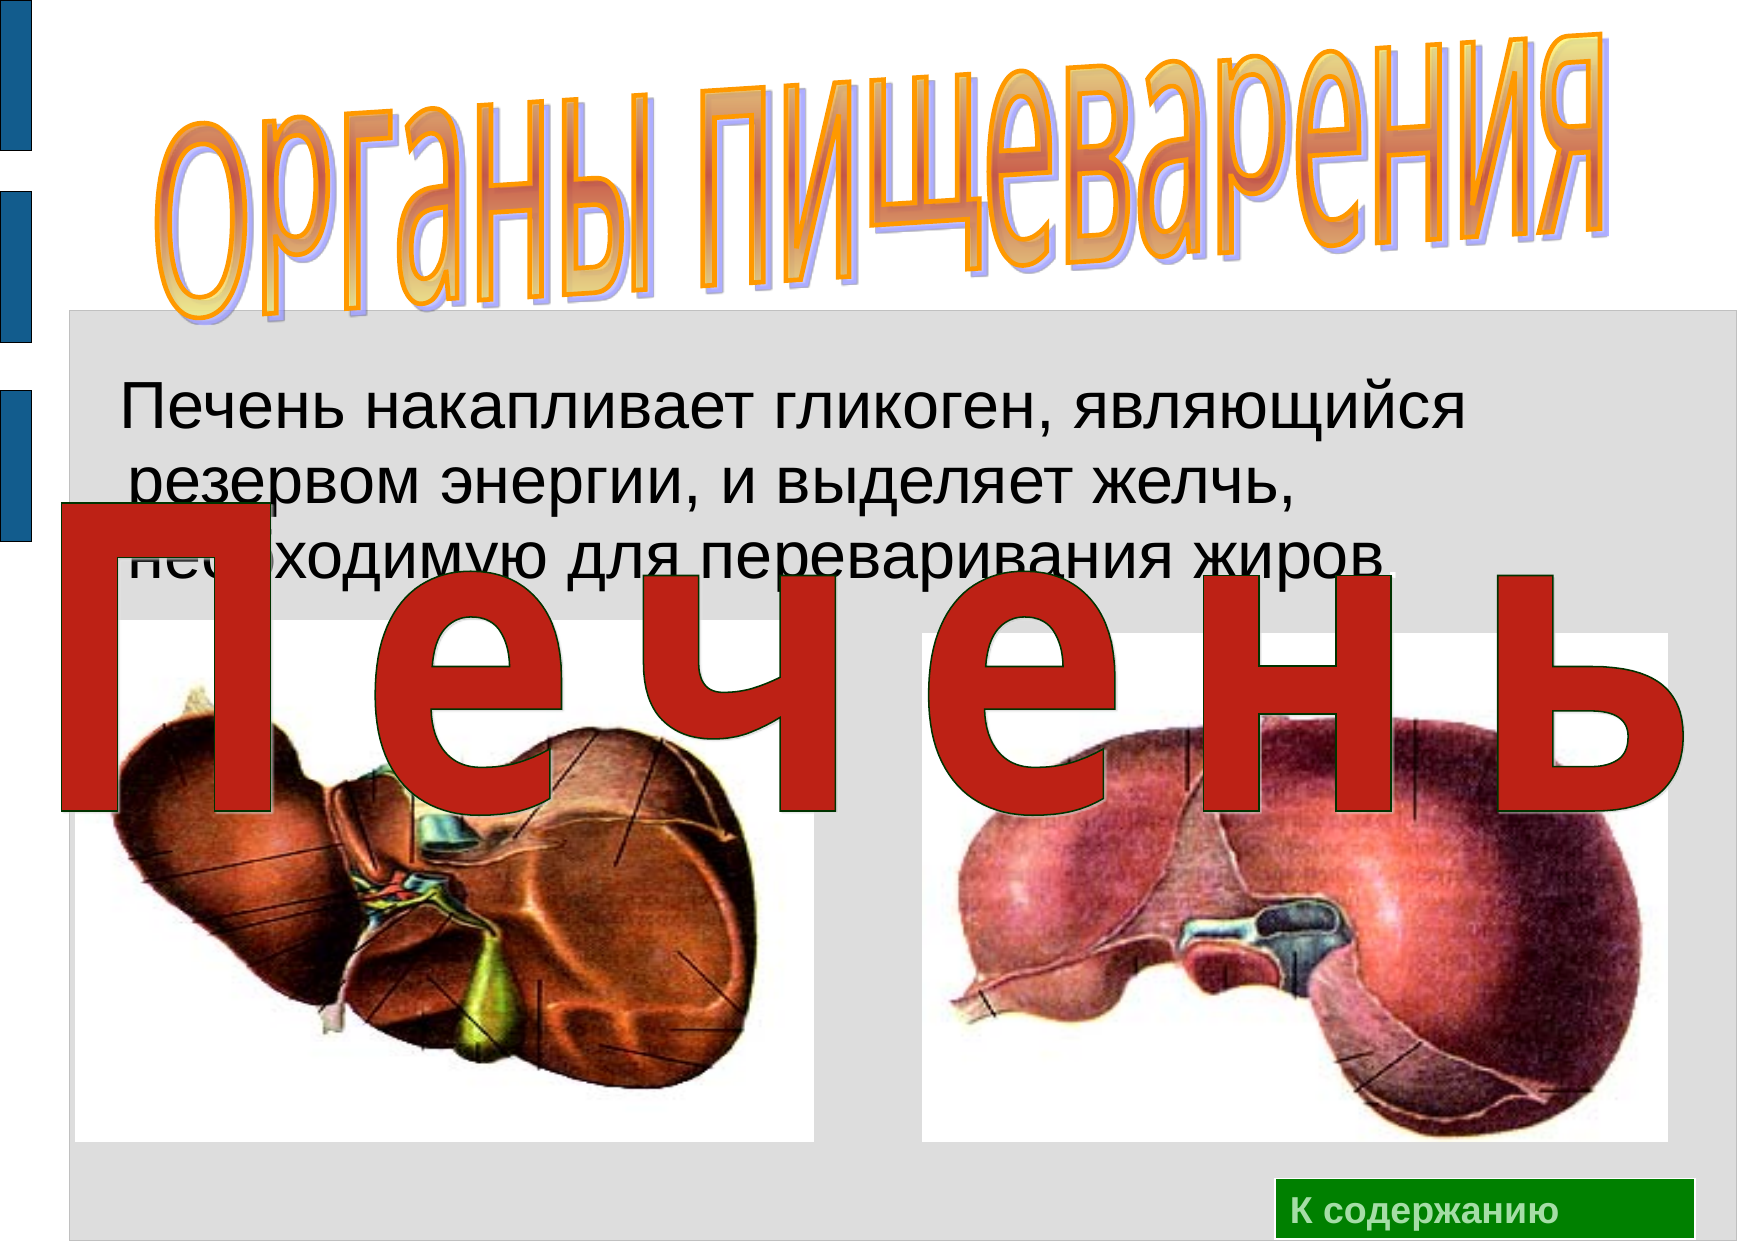

Органы пищеварения
# Печень накапливает гликоген, являющийся резервом энергии, и выделяет желчь, необходимую для переваривания жиров.
Печень
К содержанию